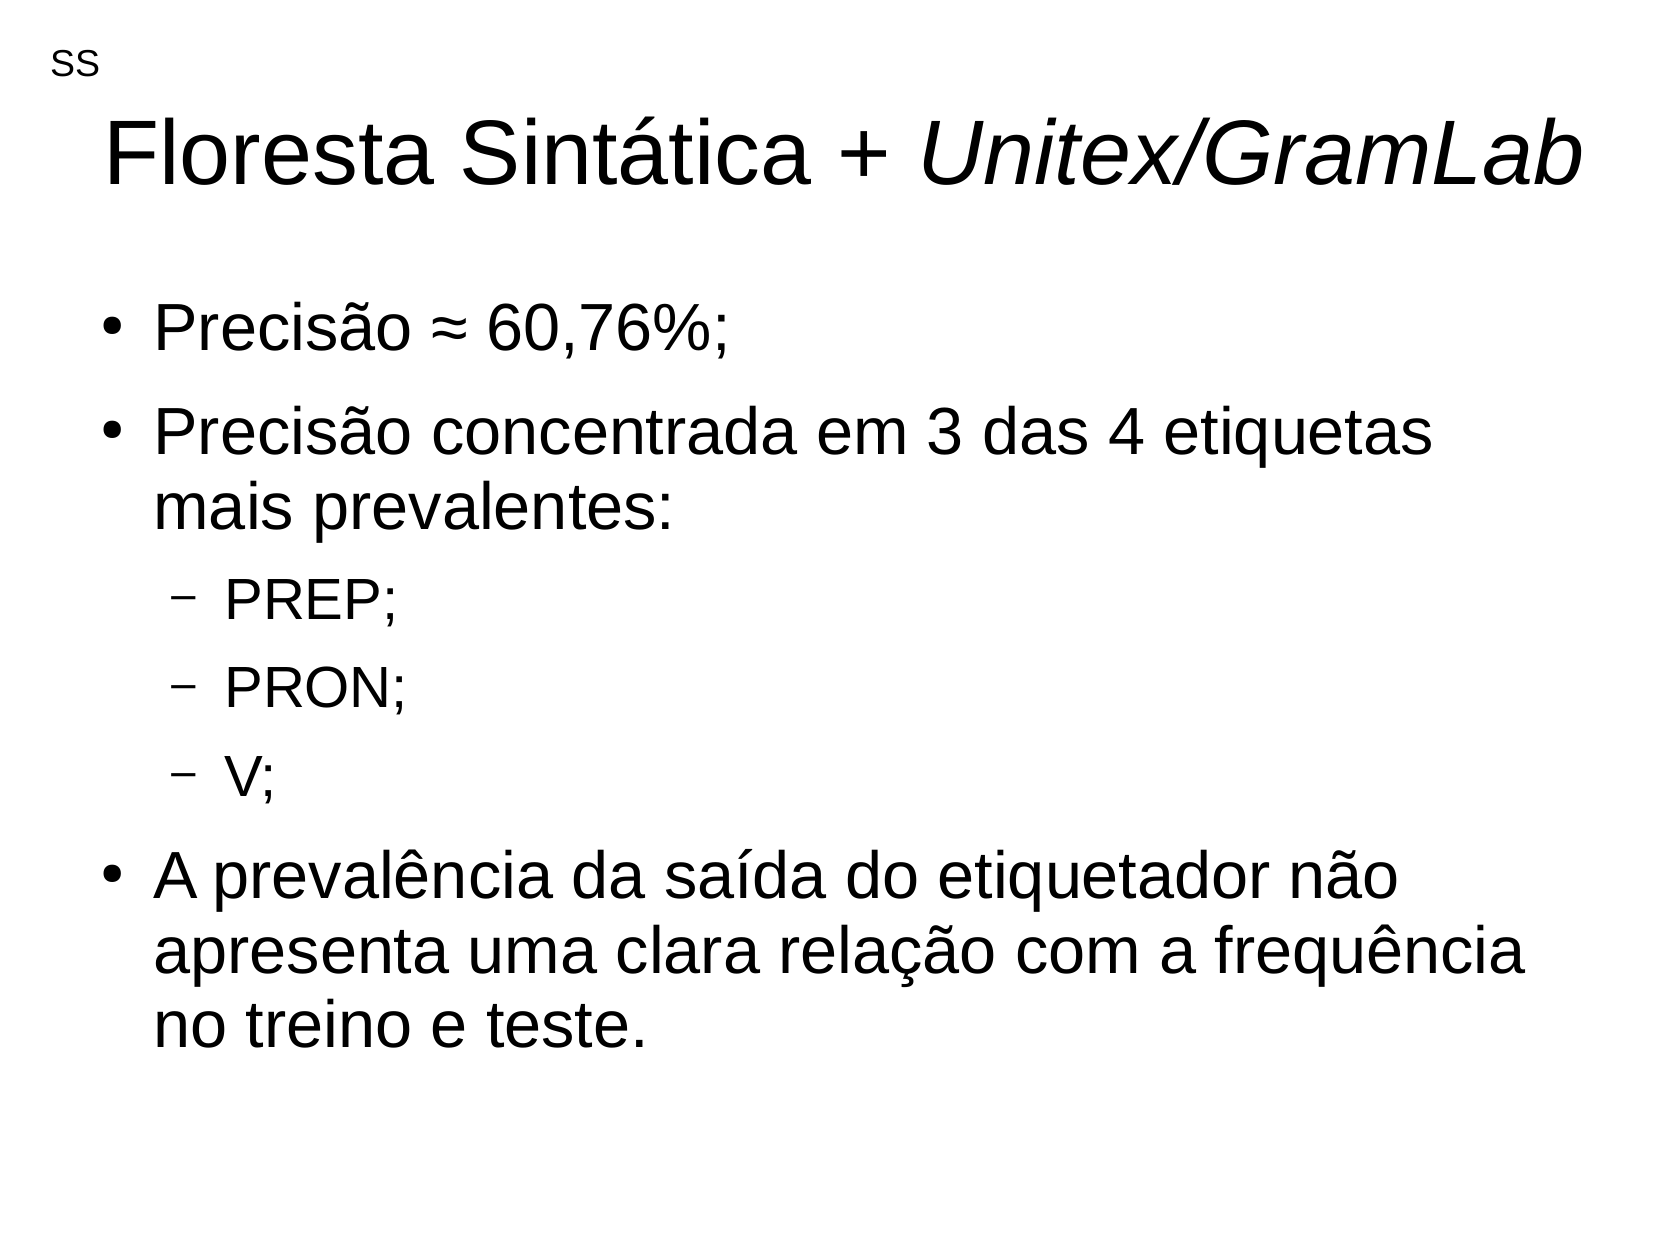

SS
# Floresta Sintática + Unitex/GramLab
Precisão ≈ 60,76%;
Precisão concentrada em 3 das 4 etiquetas mais prevalentes:
PREP;
PRON;
V;
A prevalência da saída do etiquetador não apresenta uma clara relação com a frequência no treino e teste.